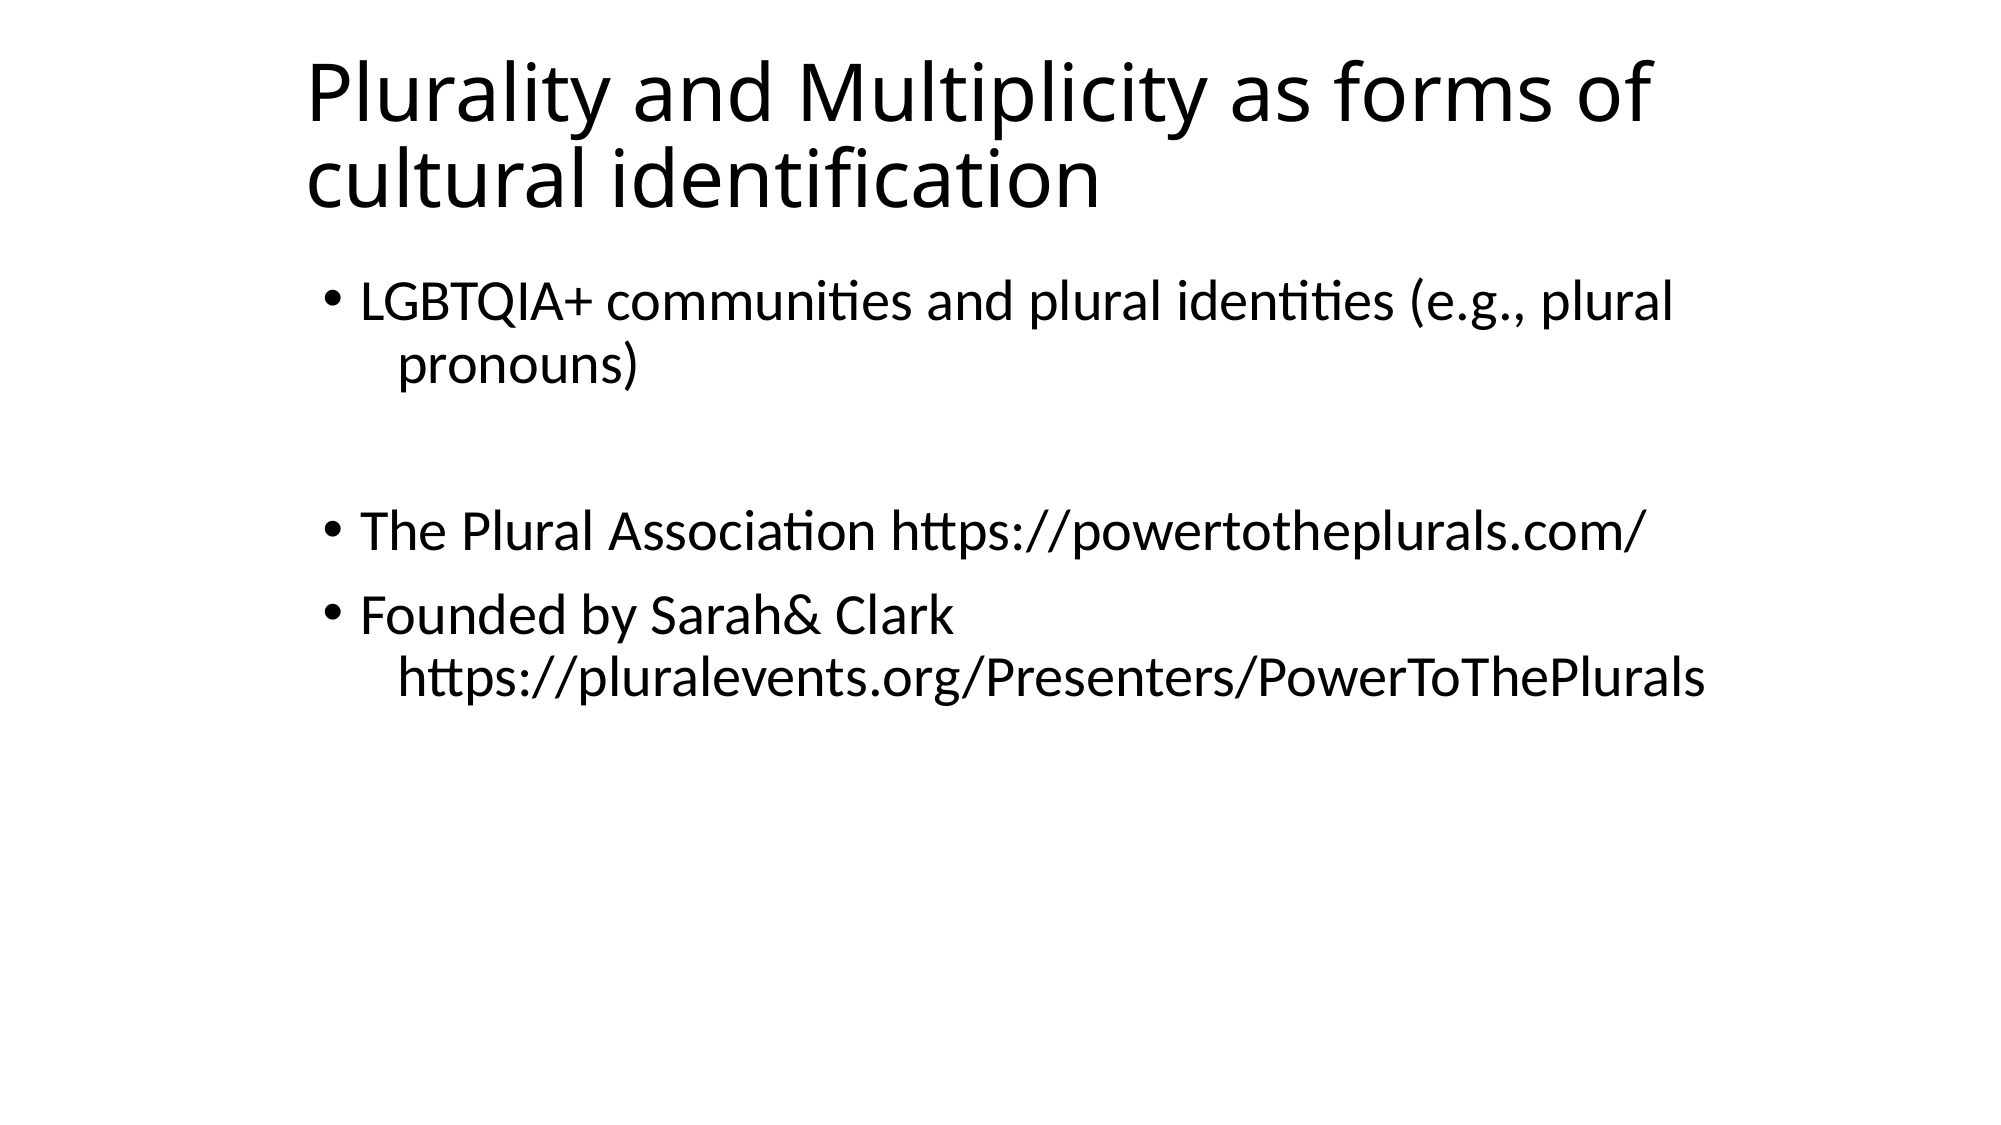

# Plurality and Multiplicity as forms of cultural identification
LGBTQIA+ communities and plural identities (e.g., plural pronouns)
The Plural Association https://powertotheplurals.com/
Founded by Sarah& Clark https://pluralevents.org/Presenters/PowerToThePlurals